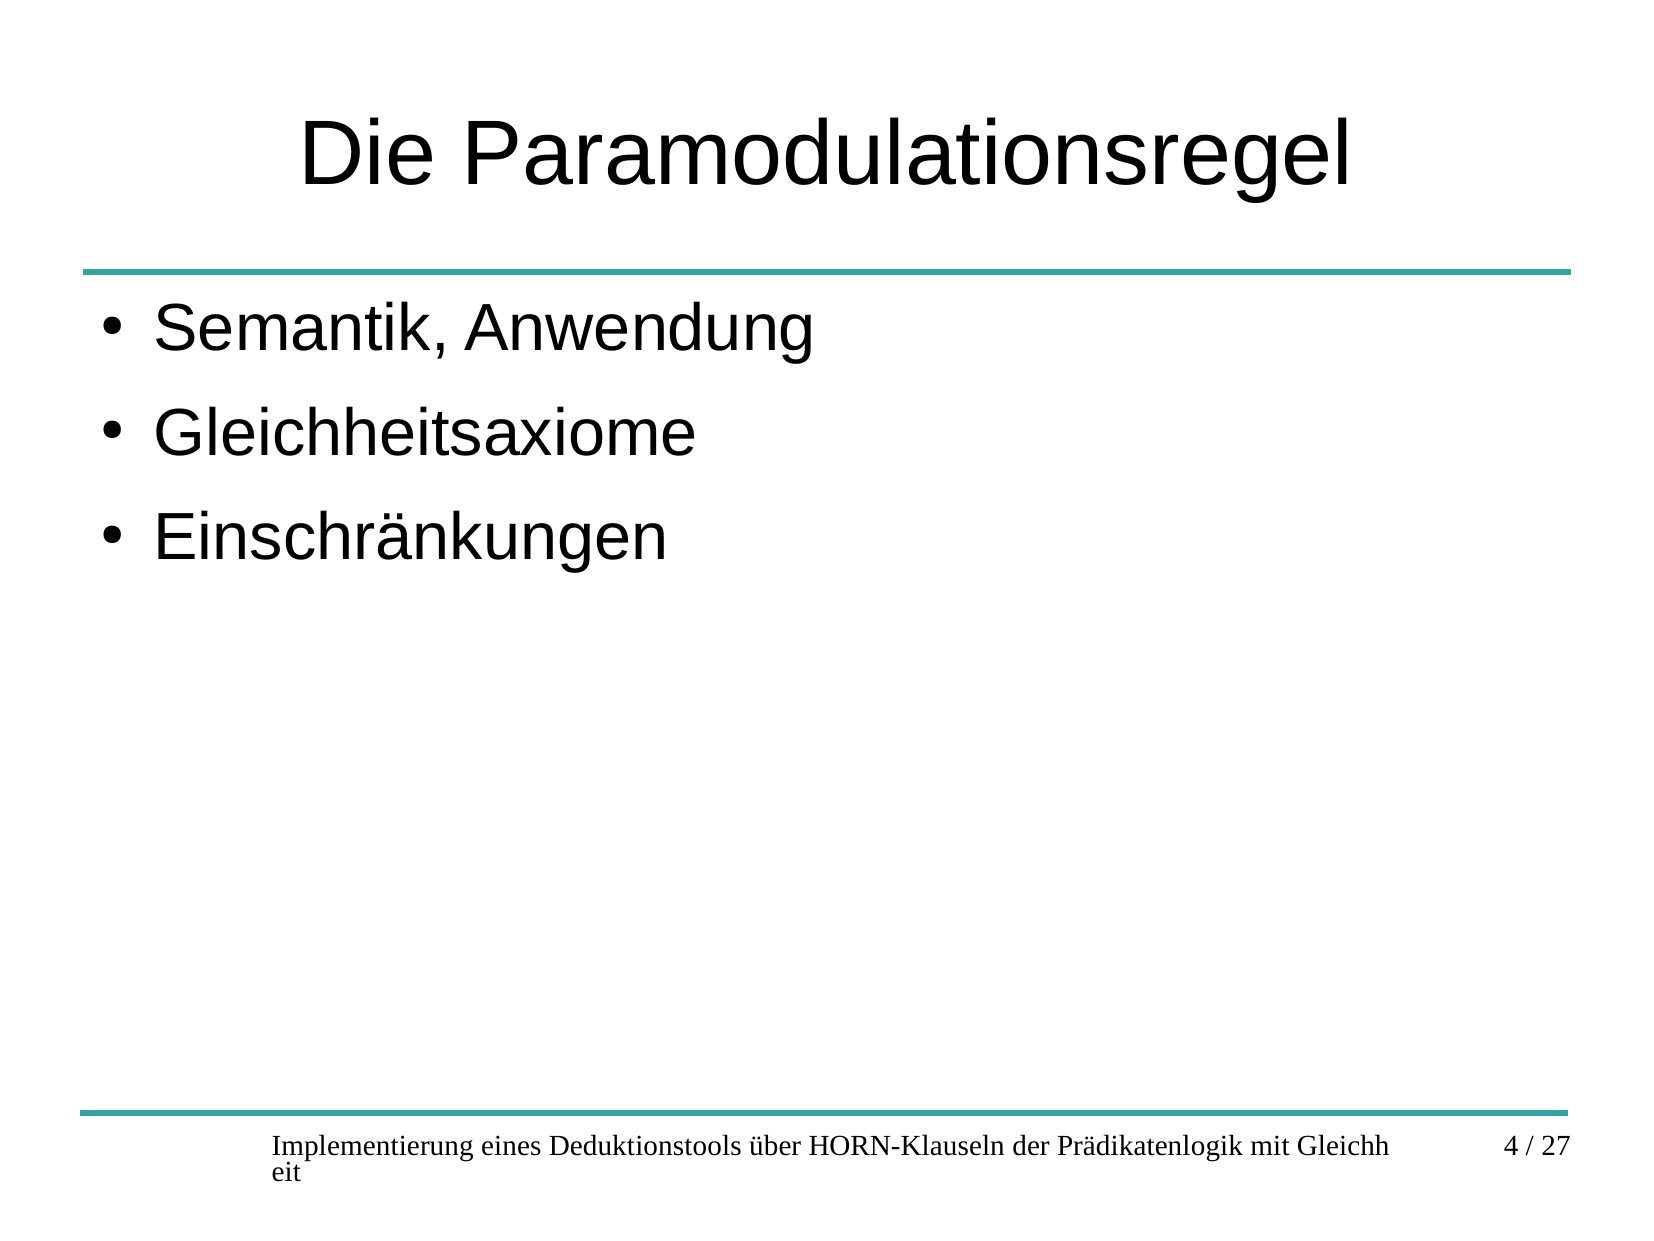

# Die Paramodulationsregel
Semantik, Anwendung
Gleichheitsaxiome
Einschränkungen
Implementierung eines Deduktionstools über HORN-Klauseln der Prädikatenlogik mit Gleichheit
4